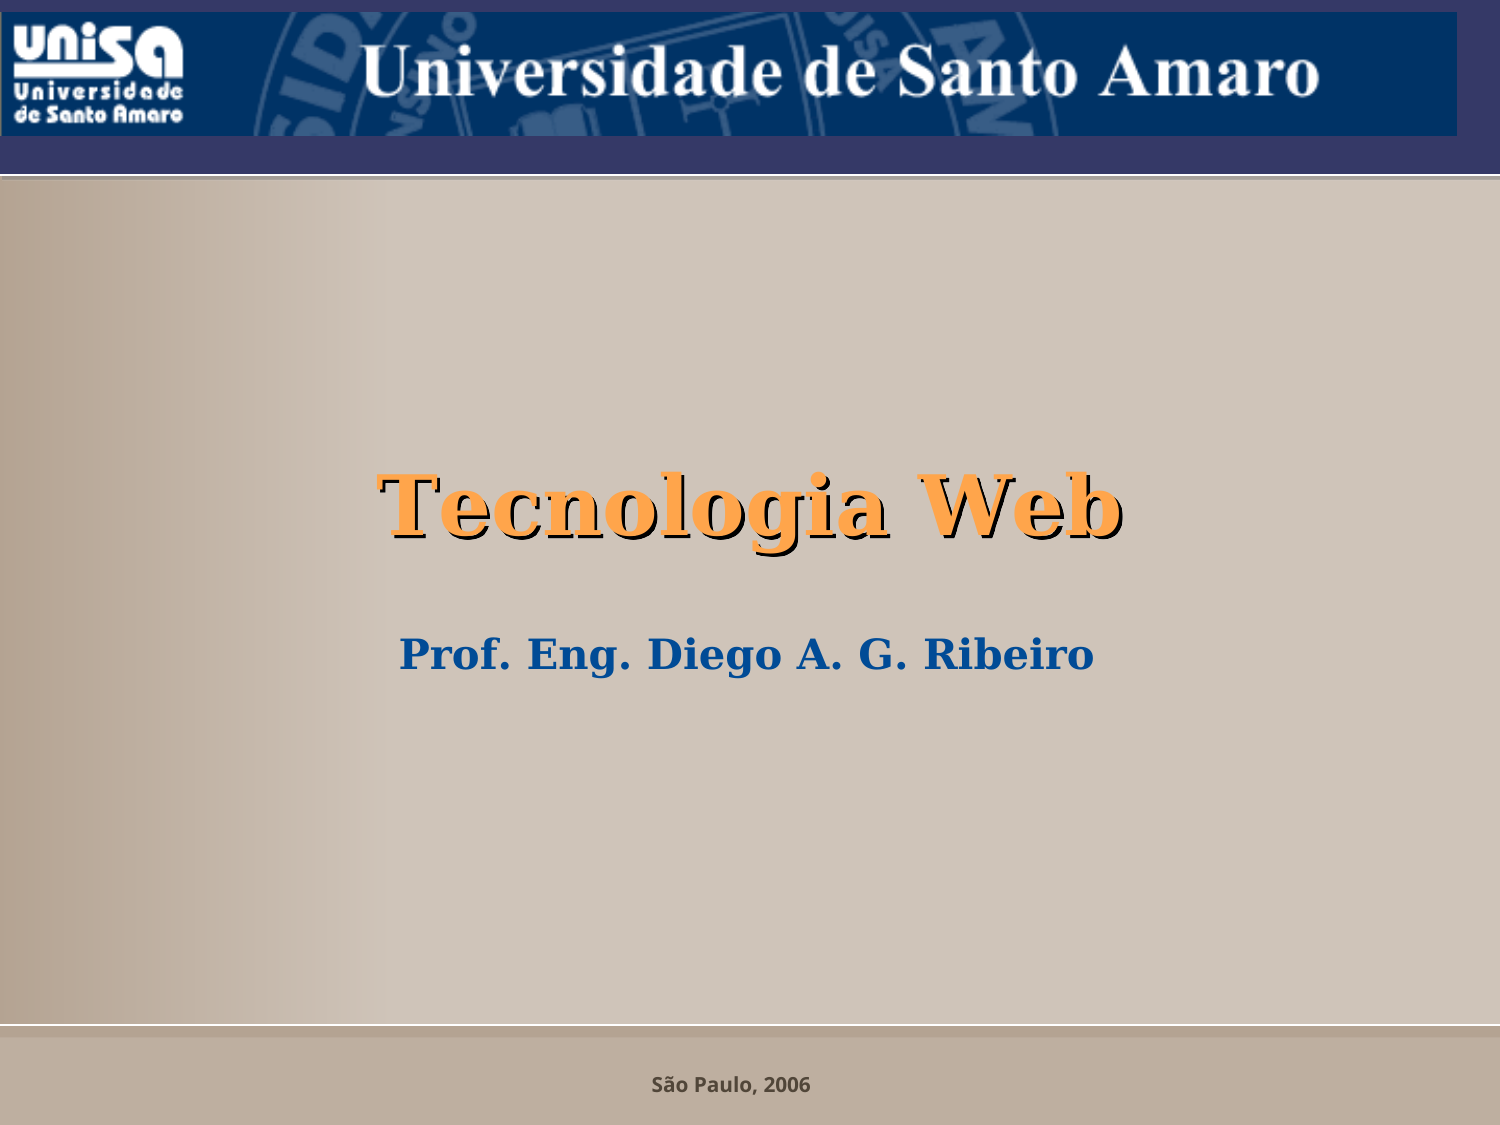

Tecnologia Web
Prof. Eng. Diego A. G. Ribeiro
São Paulo, 2006